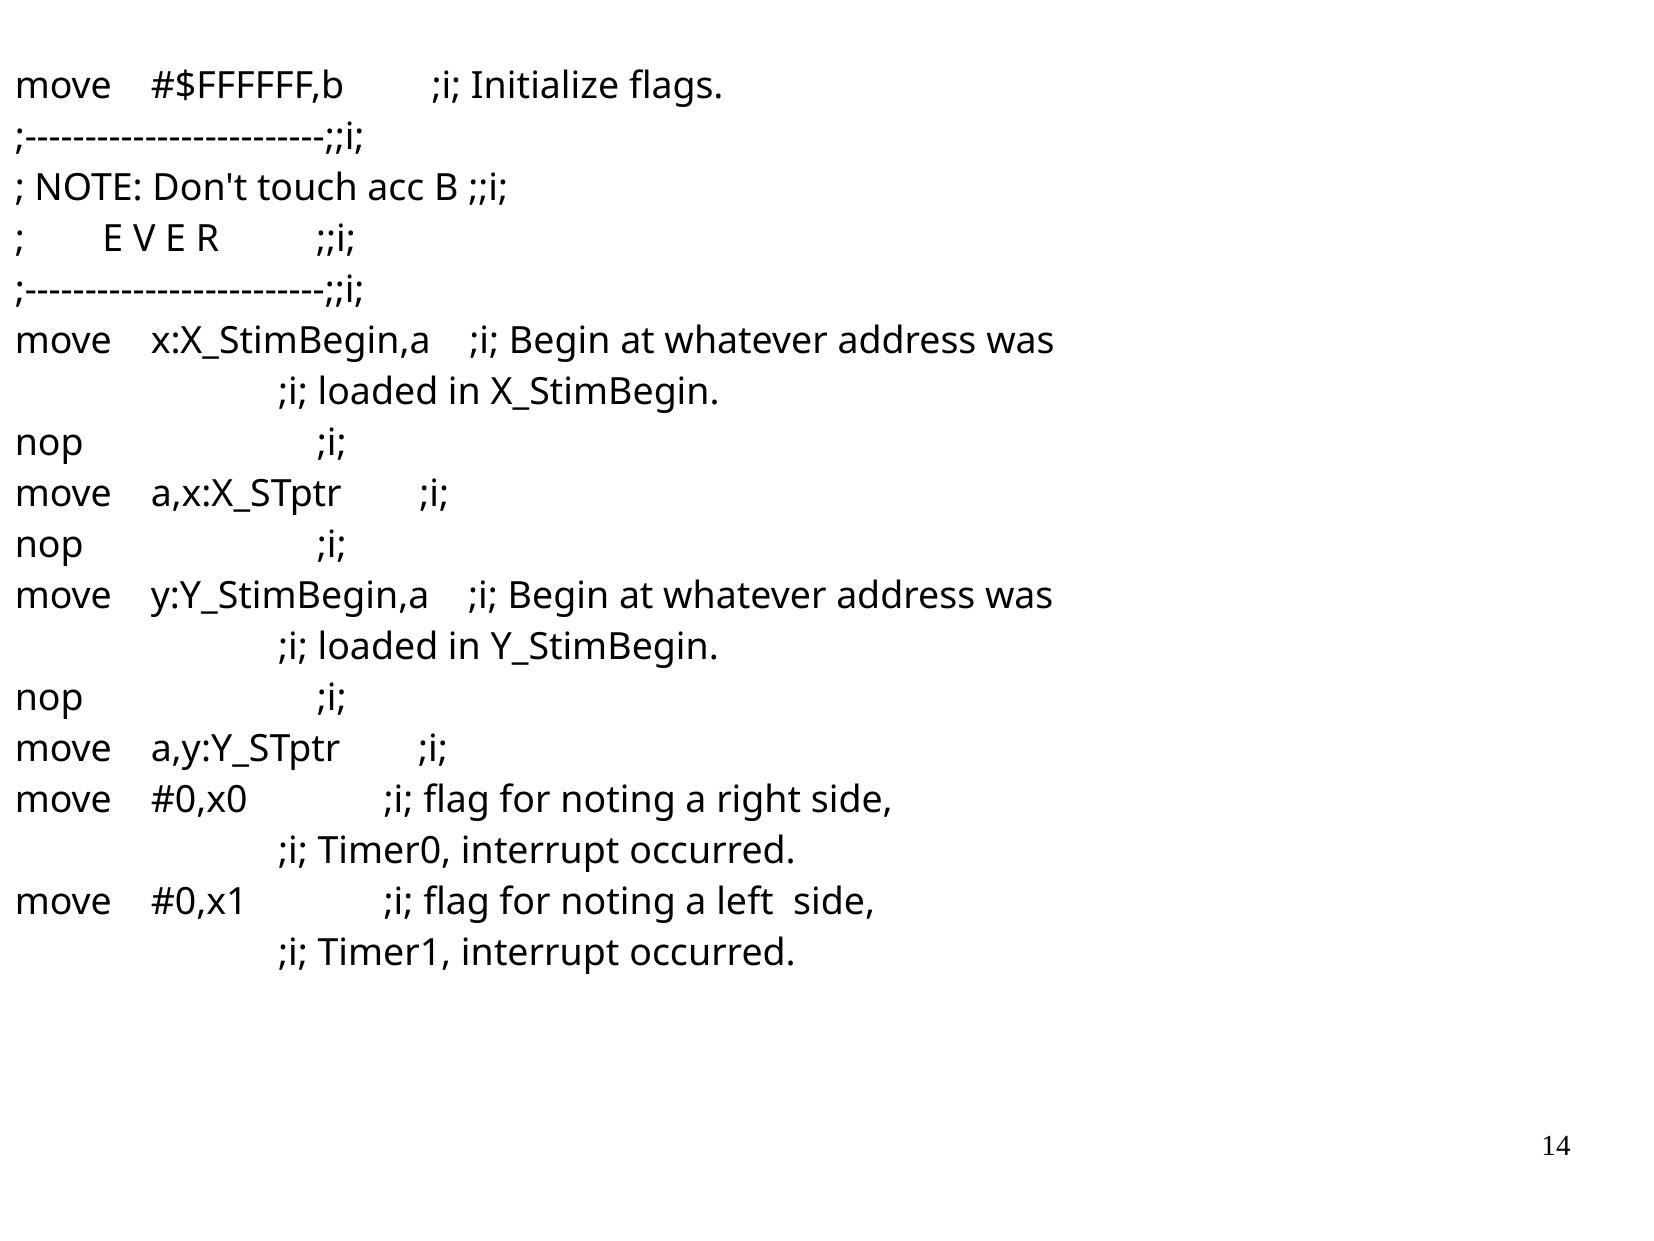

move #$FFFFFF,b ;i; Initialize flags.
;-------------------------;;i;
; NOTE: Don't touch acc B ;;i;
; E V E R ;;i;
;-------------------------;;i;
move x:X_StimBegin,a ;i; Begin at whatever address was
 ;i; loaded in X_StimBegin.
nop ;i;
move a,x:X_STptr ;i;
nop ;i;
move y:Y_StimBegin,a ;i; Begin at whatever address was
 ;i; loaded in Y_StimBegin.
nop ;i;
move a,y:Y_STptr ;i;
move #0,x0 ;i; flag for noting a right side,
 ;i; Timer0, interrupt occurred.
move #0,x1 ;i; flag for noting a left side,
 ;i; Timer1, interrupt occurred.
14